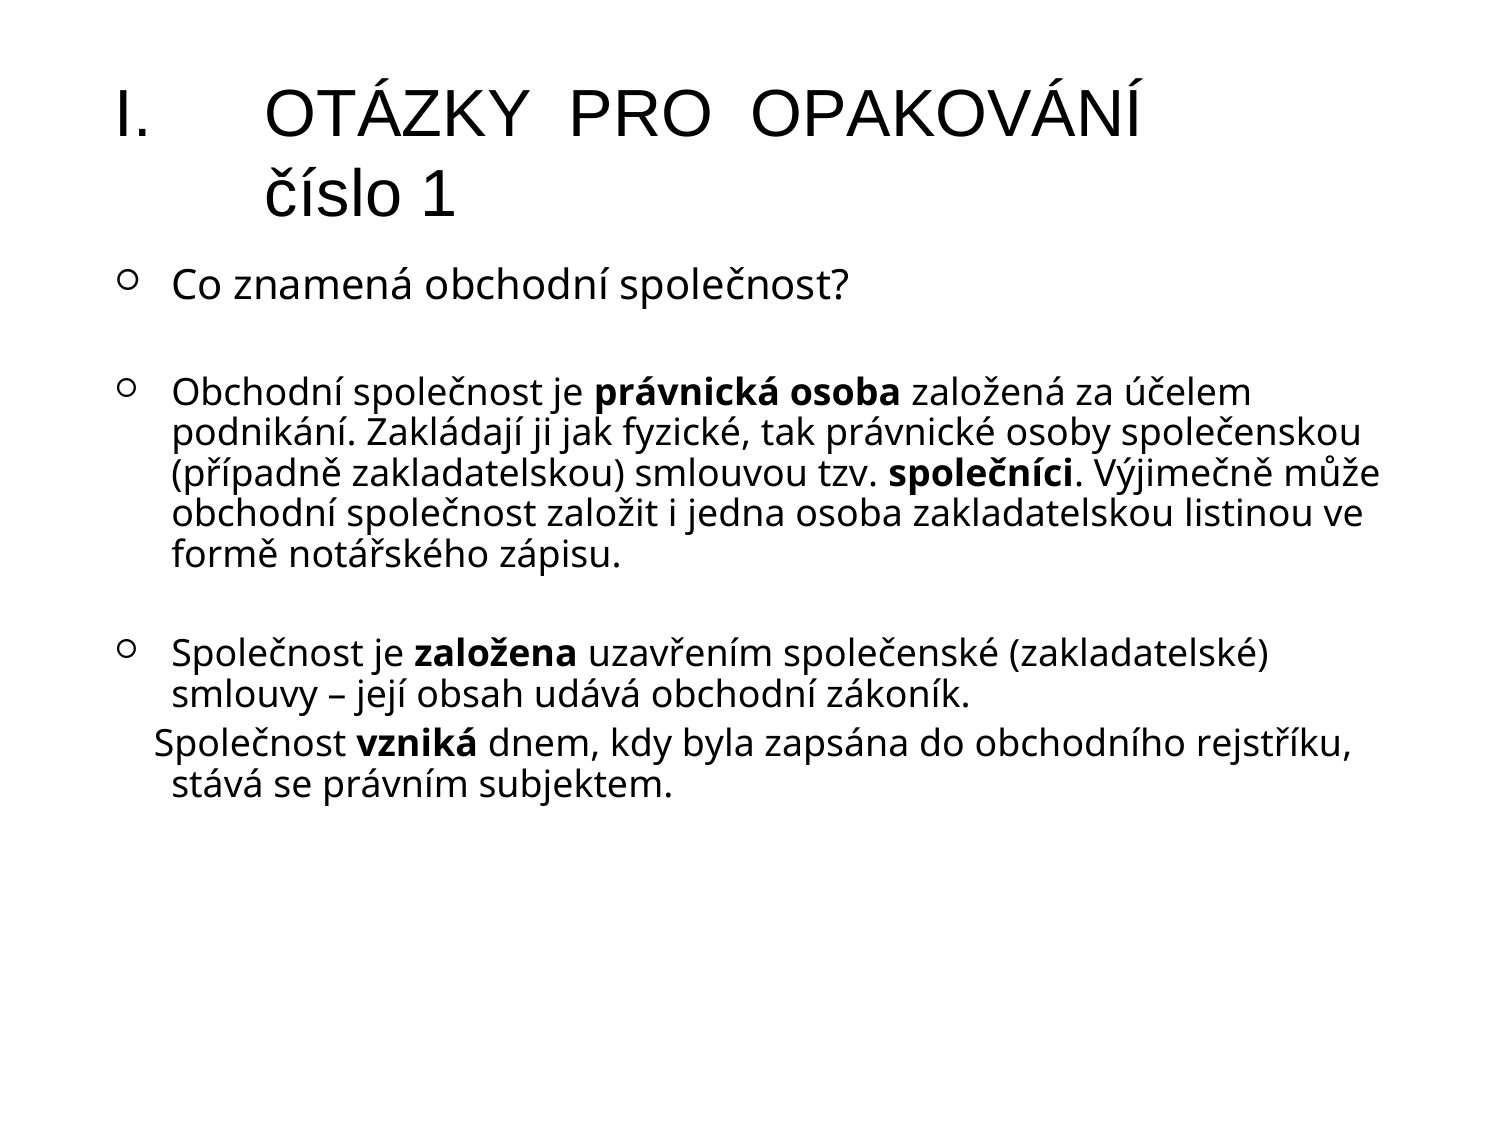

I.	OTÁZKY PRO OPAKOVÁNÍ
	číslo 1
Co znamená obchodní společnost?
Obchodní společnost je právnická osoba založená za účelem podnikání. Zakládají ji jak fyzické, tak právnické osoby společenskou (případně zakladatelskou) smlouvou tzv. společníci. Výjimečně může obchodní společnost založit i jedna osoba zakladatelskou listinou ve formě notářského zápisu.
Společnost je založena uzavřením společenské (zakladatelské) smlouvy – její obsah udává obchodní zákoník.
 Společnost vzniká dnem, kdy byla zapsána do obchodního rejstříku, stává se právním subjektem.